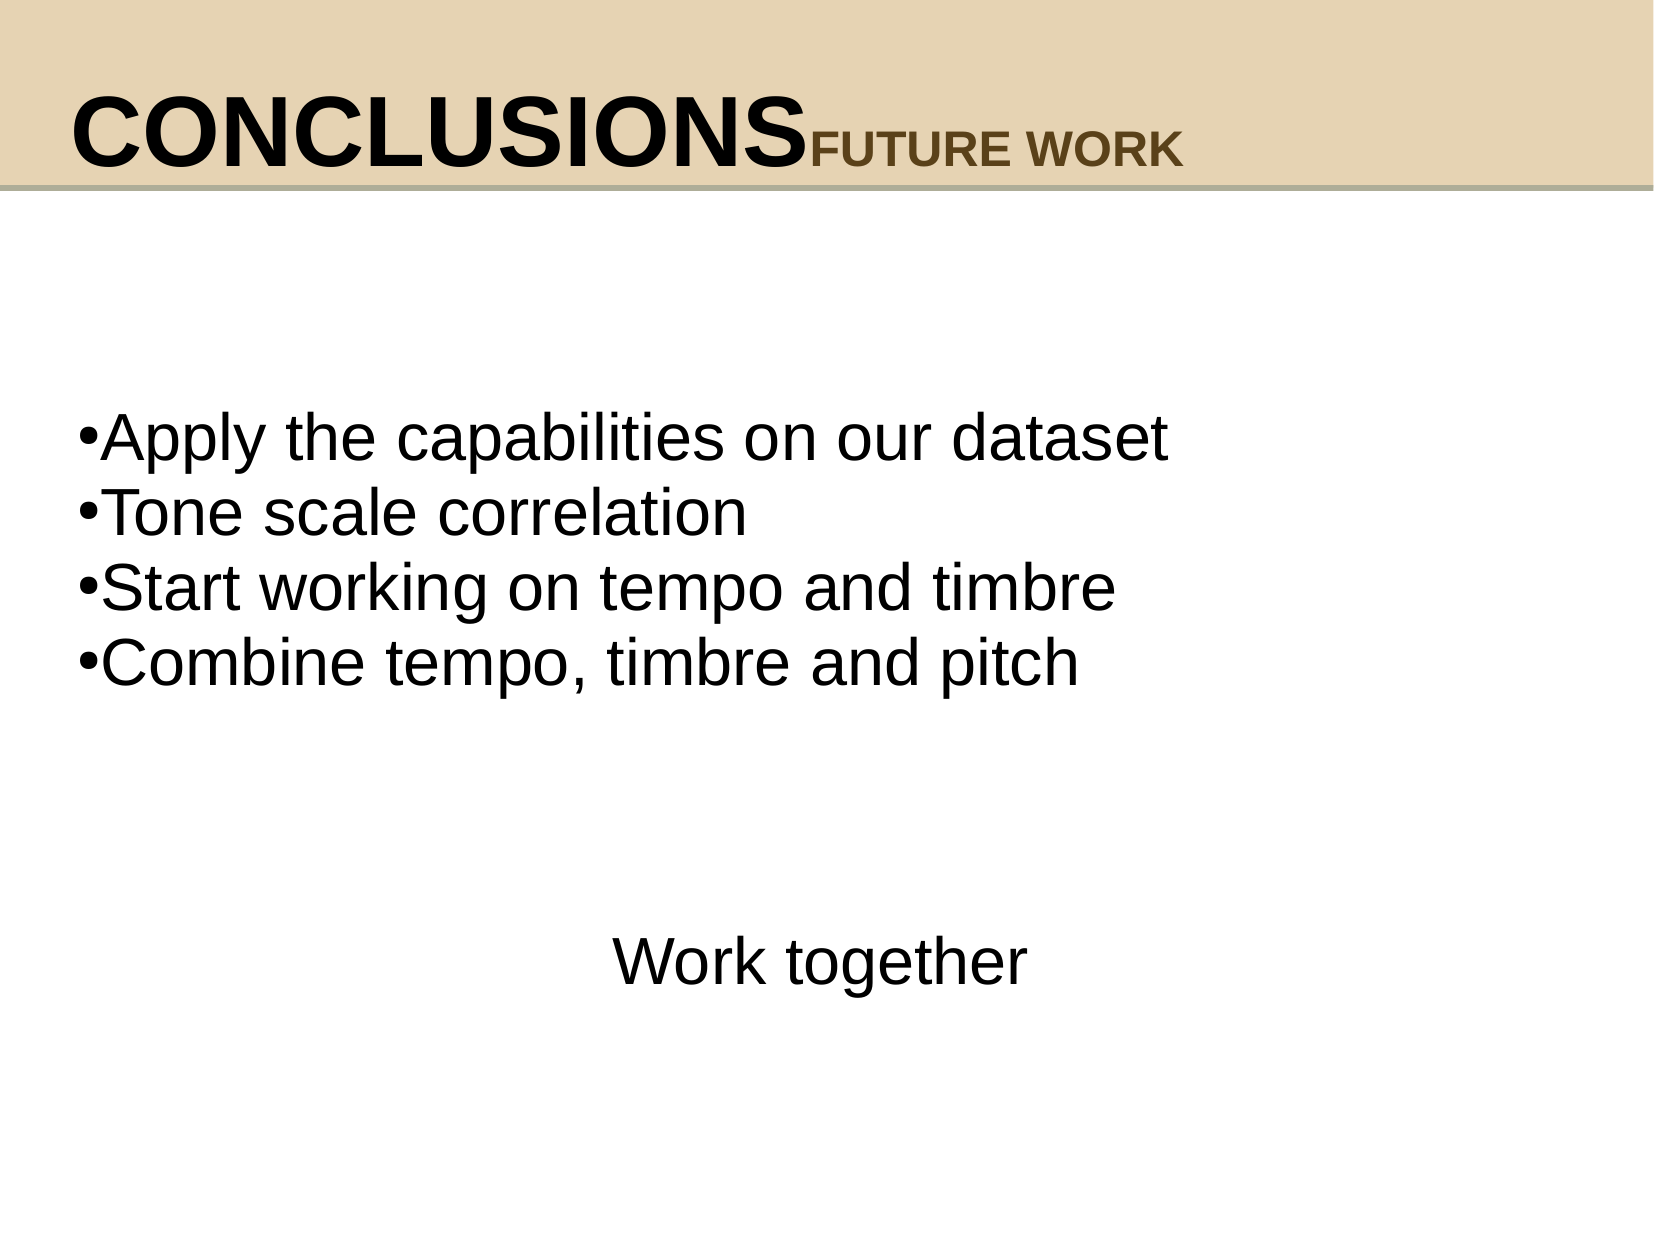

CONCLUSIONSFUTURE WORK
#
Apply the capabilities on our dataset
Tone scale correlation
Start working on tempo and timbre
Combine tempo, timbre and pitch
Work together